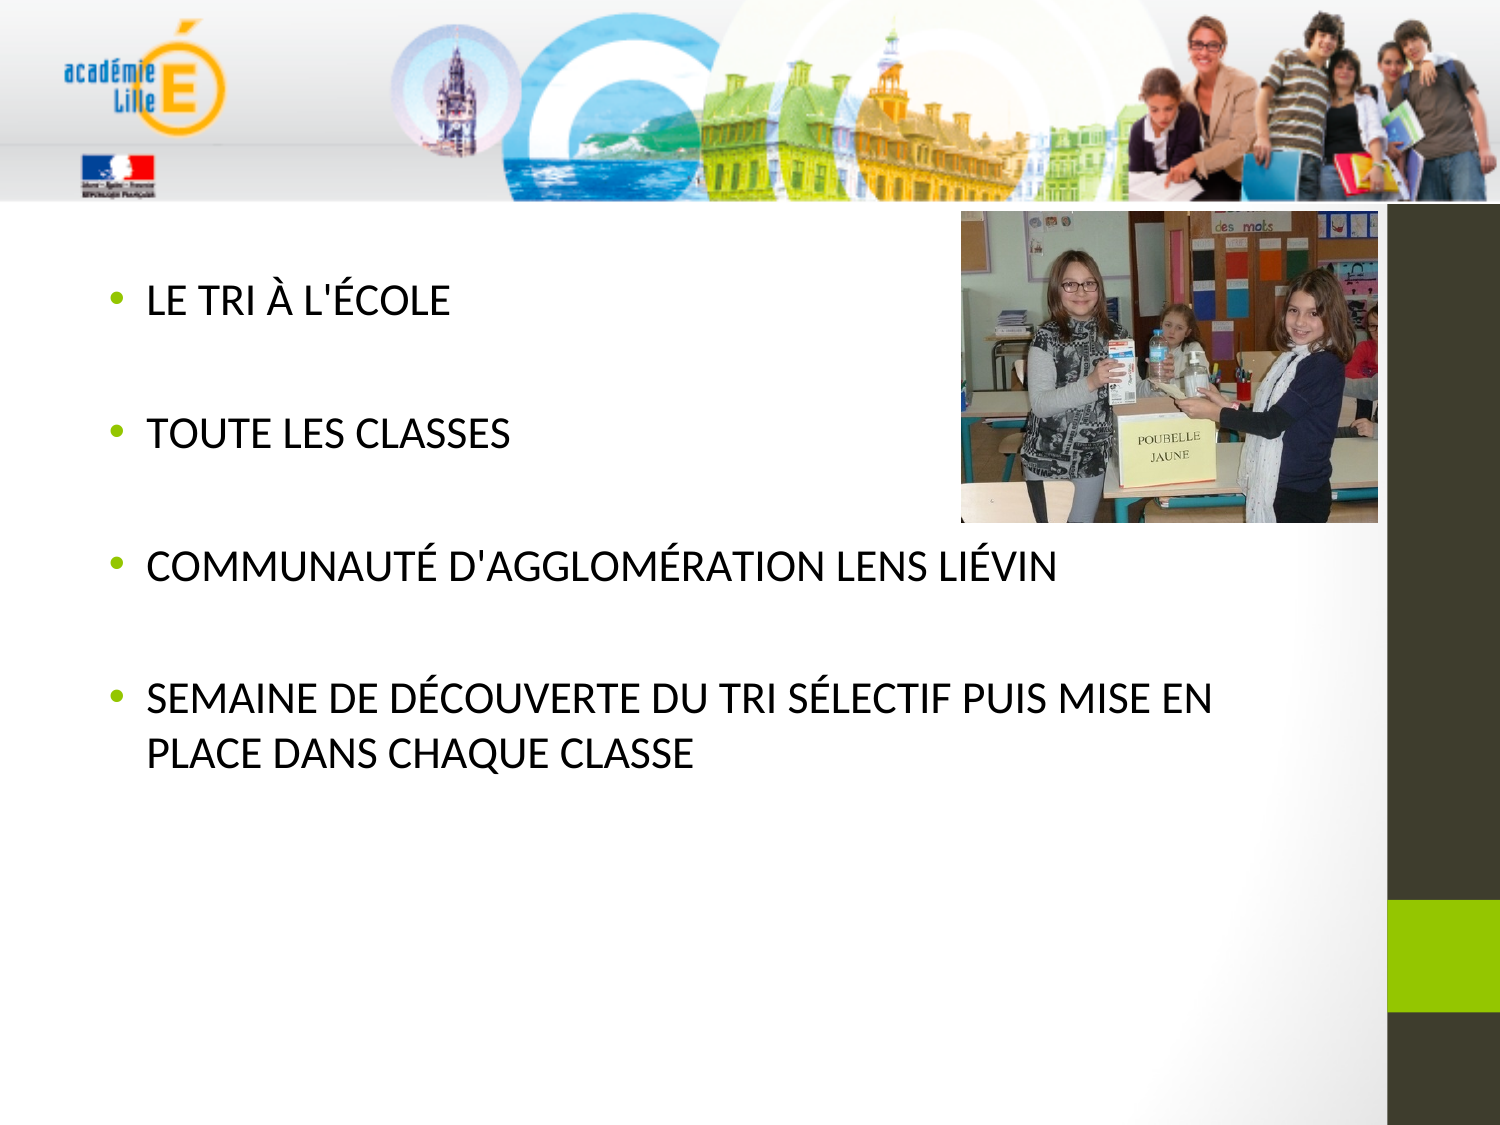

# LE TRI À L'ÉCOLE
TOUTE LES CLASSES
COMMUNAUTÉ D'AGGLOMÉRATION LENS LIÉVIN
SEMAINE DE DÉCOUVERTE DU TRI SÉLECTIF PUIS MISE EN PLACE DANS CHAQUE CLASSE